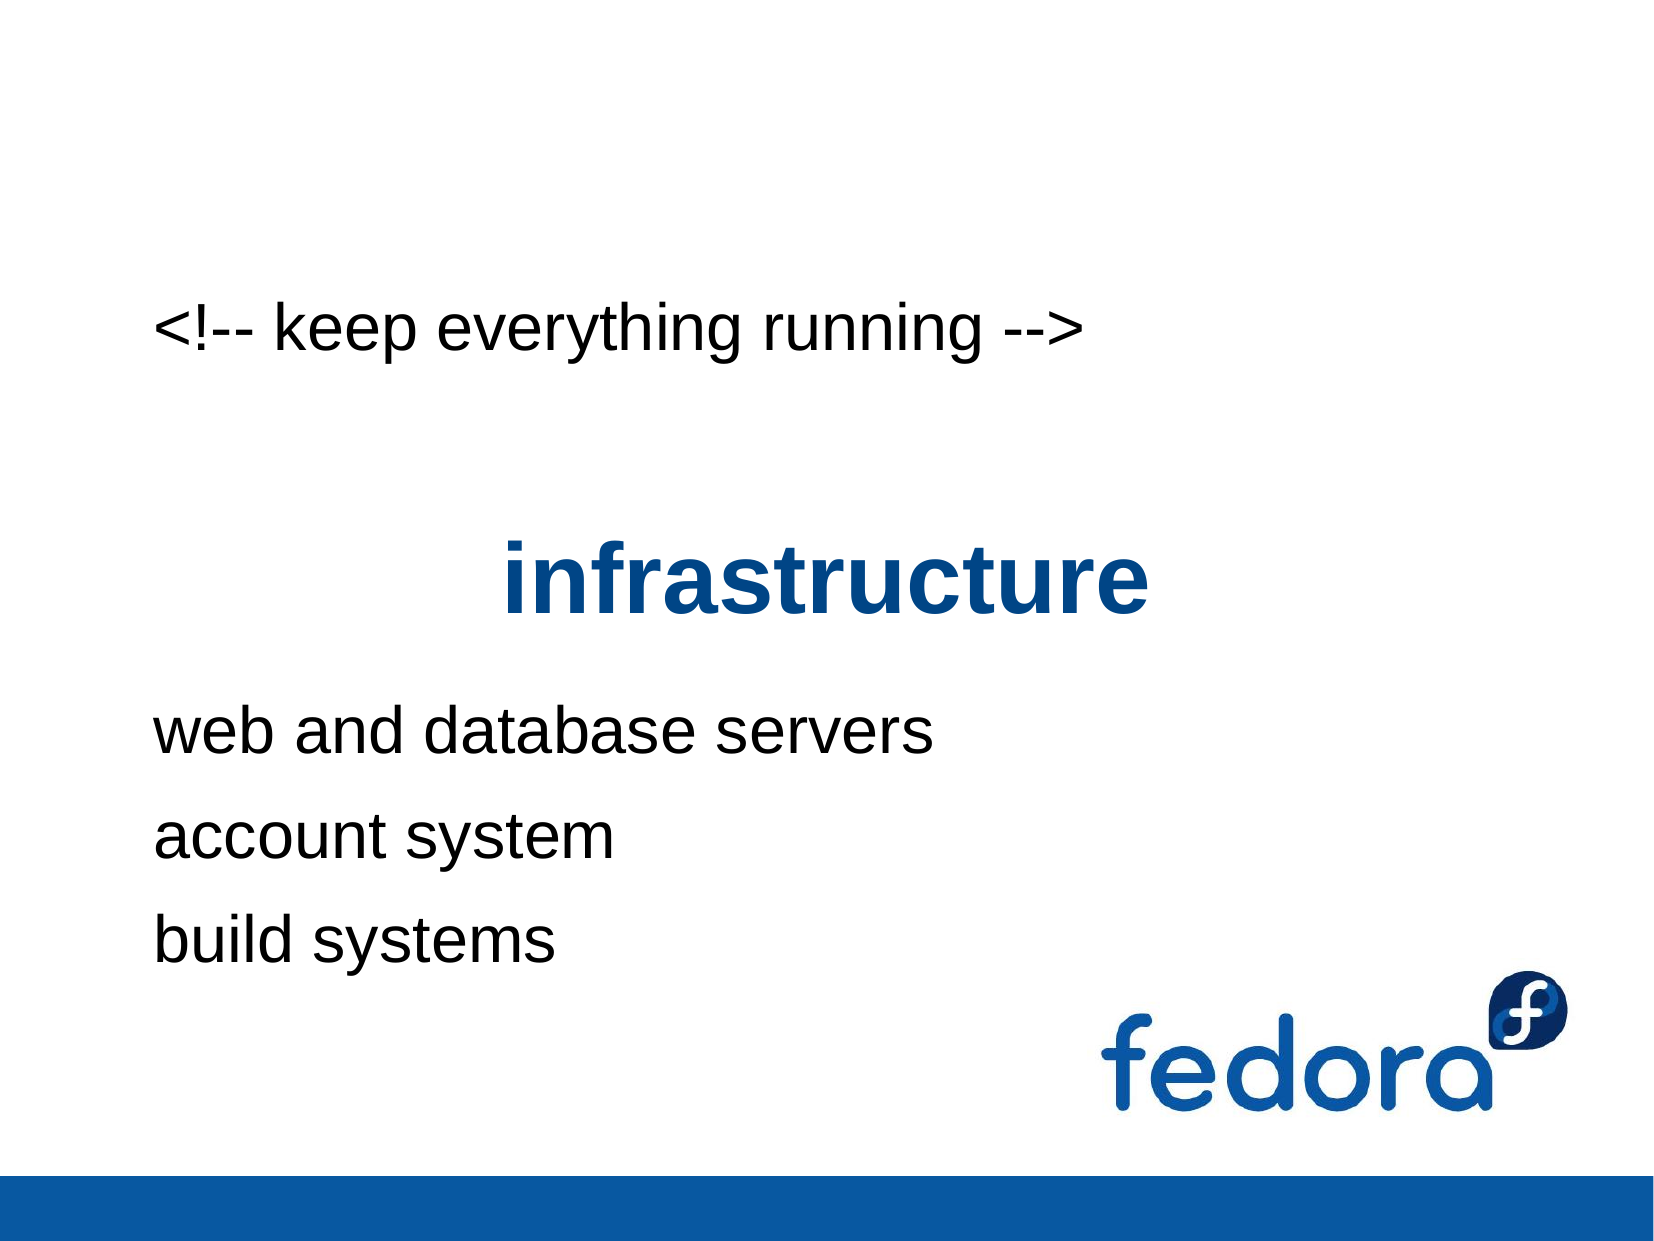

# infrastructure
<!-- keep everything running -->
web and database servers
account system
build systems